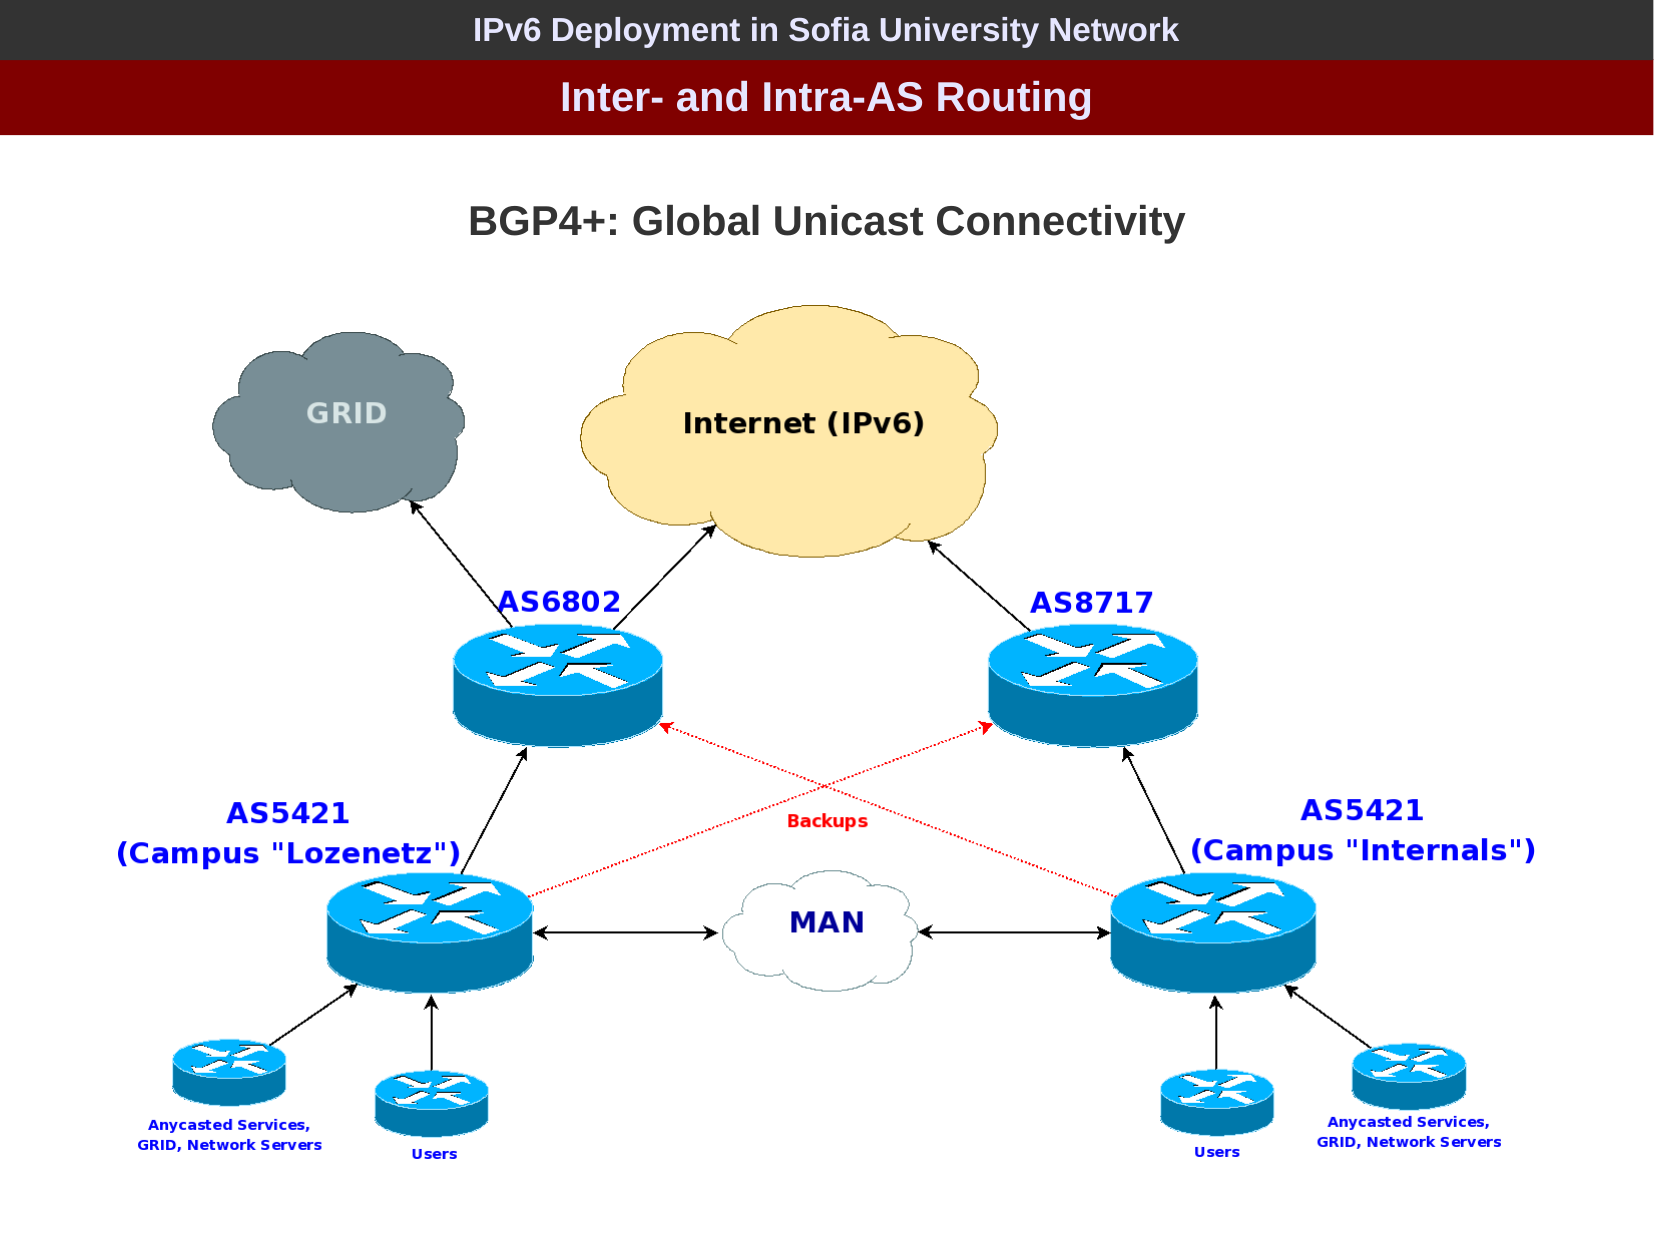

IPv6 Deployment in Sofia University Network
Inter- and Intra-AS Routing
BGP4+: Global Unicast Connectivity